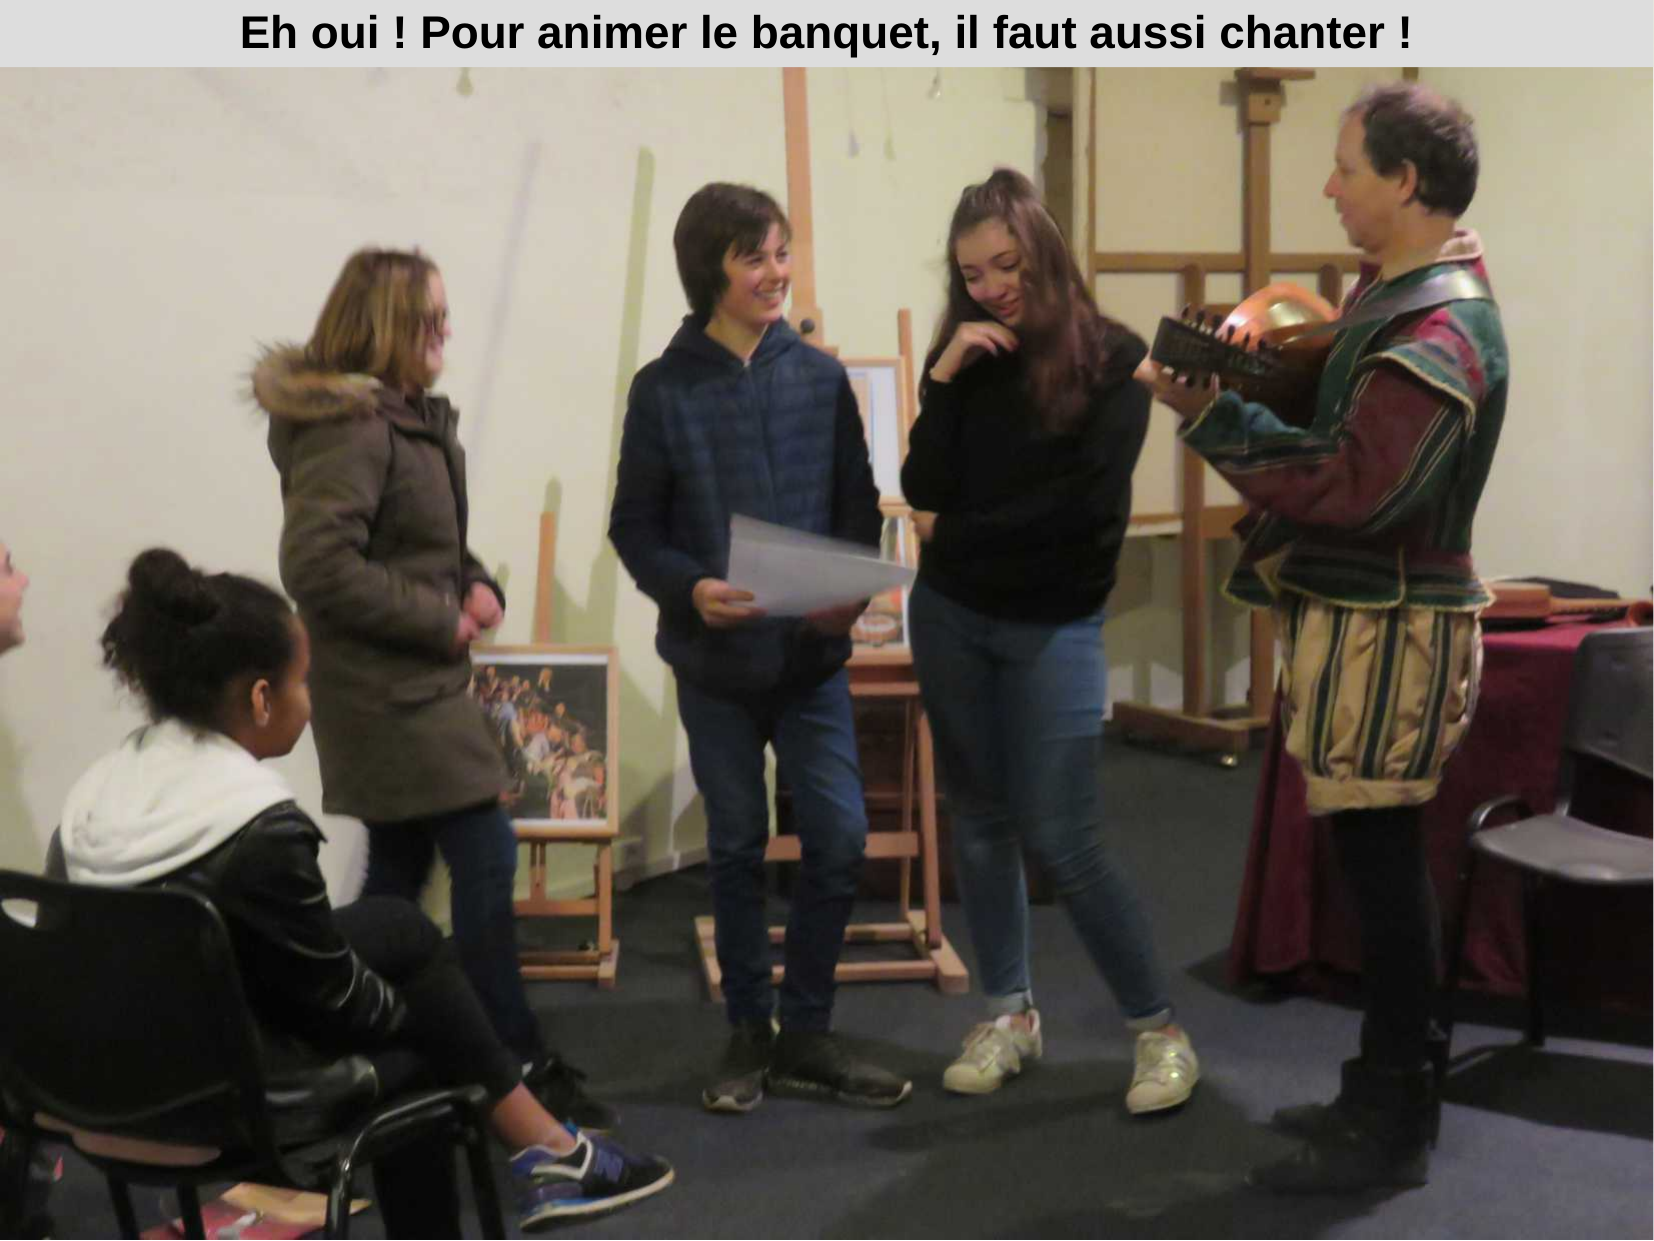

Eh oui ! Pour animer le banquet, il faut aussi chanter !